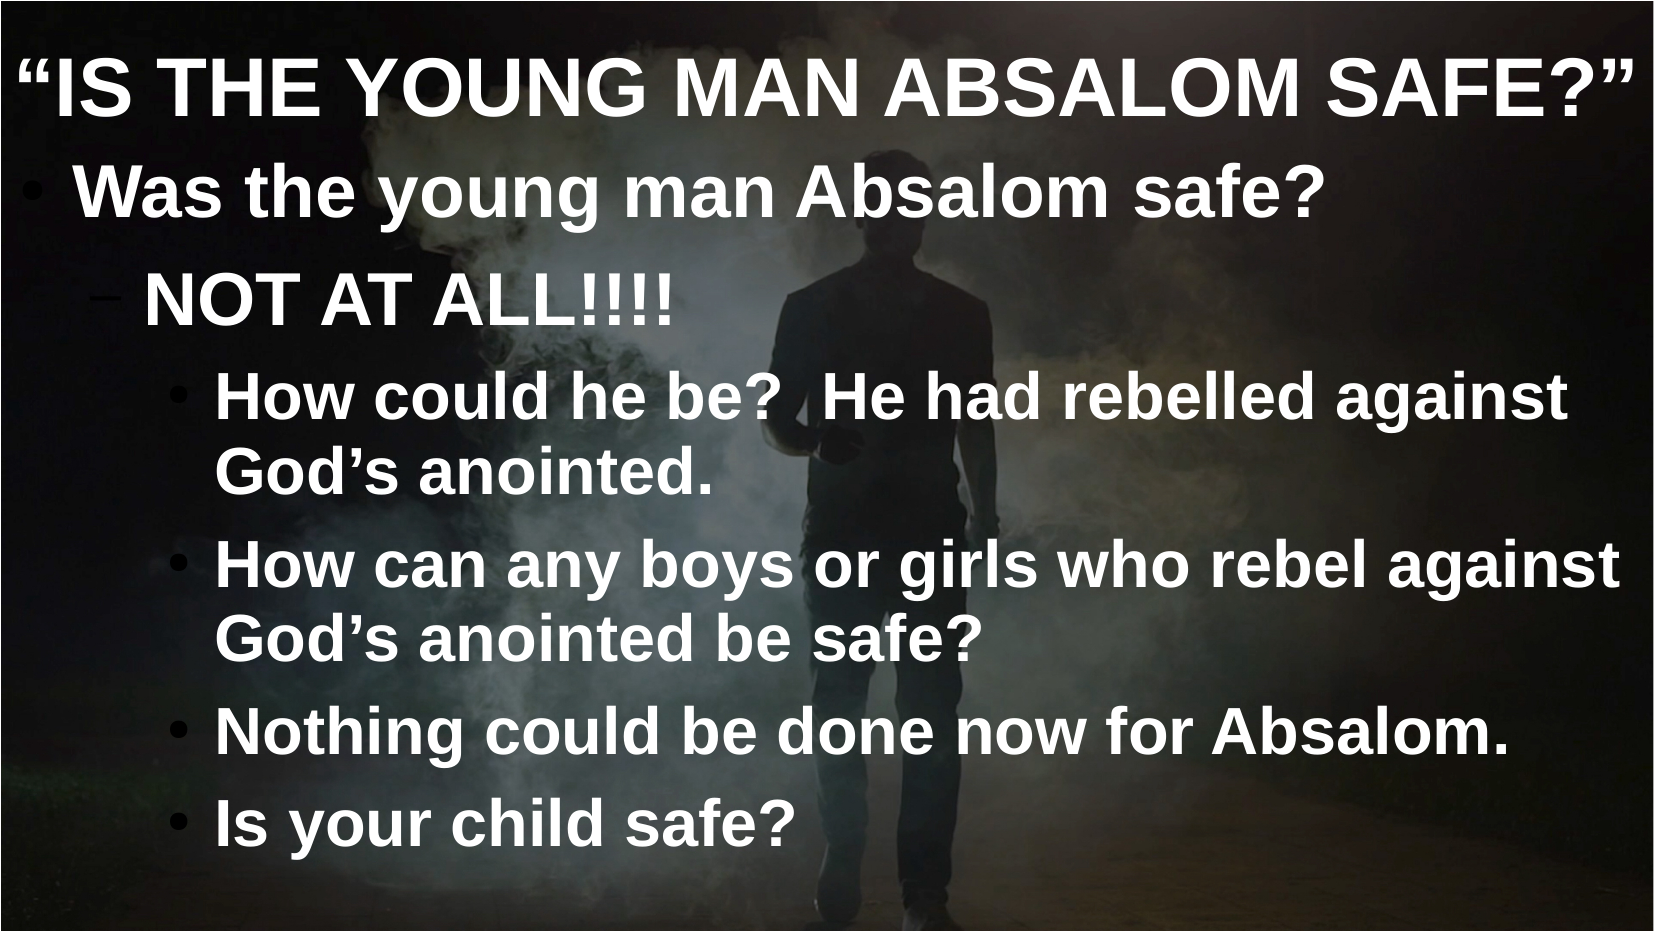

# “IS THE YOUNG MAN ABSALOM SAFE?”
Was the young man Absalom safe?
NOT AT ALL!!!!
How could he be? He had rebelled against God’s anointed.
How can any boys or girls who rebel against God’s anointed be safe?
Nothing could be done now for Absalom.
Is your child safe?